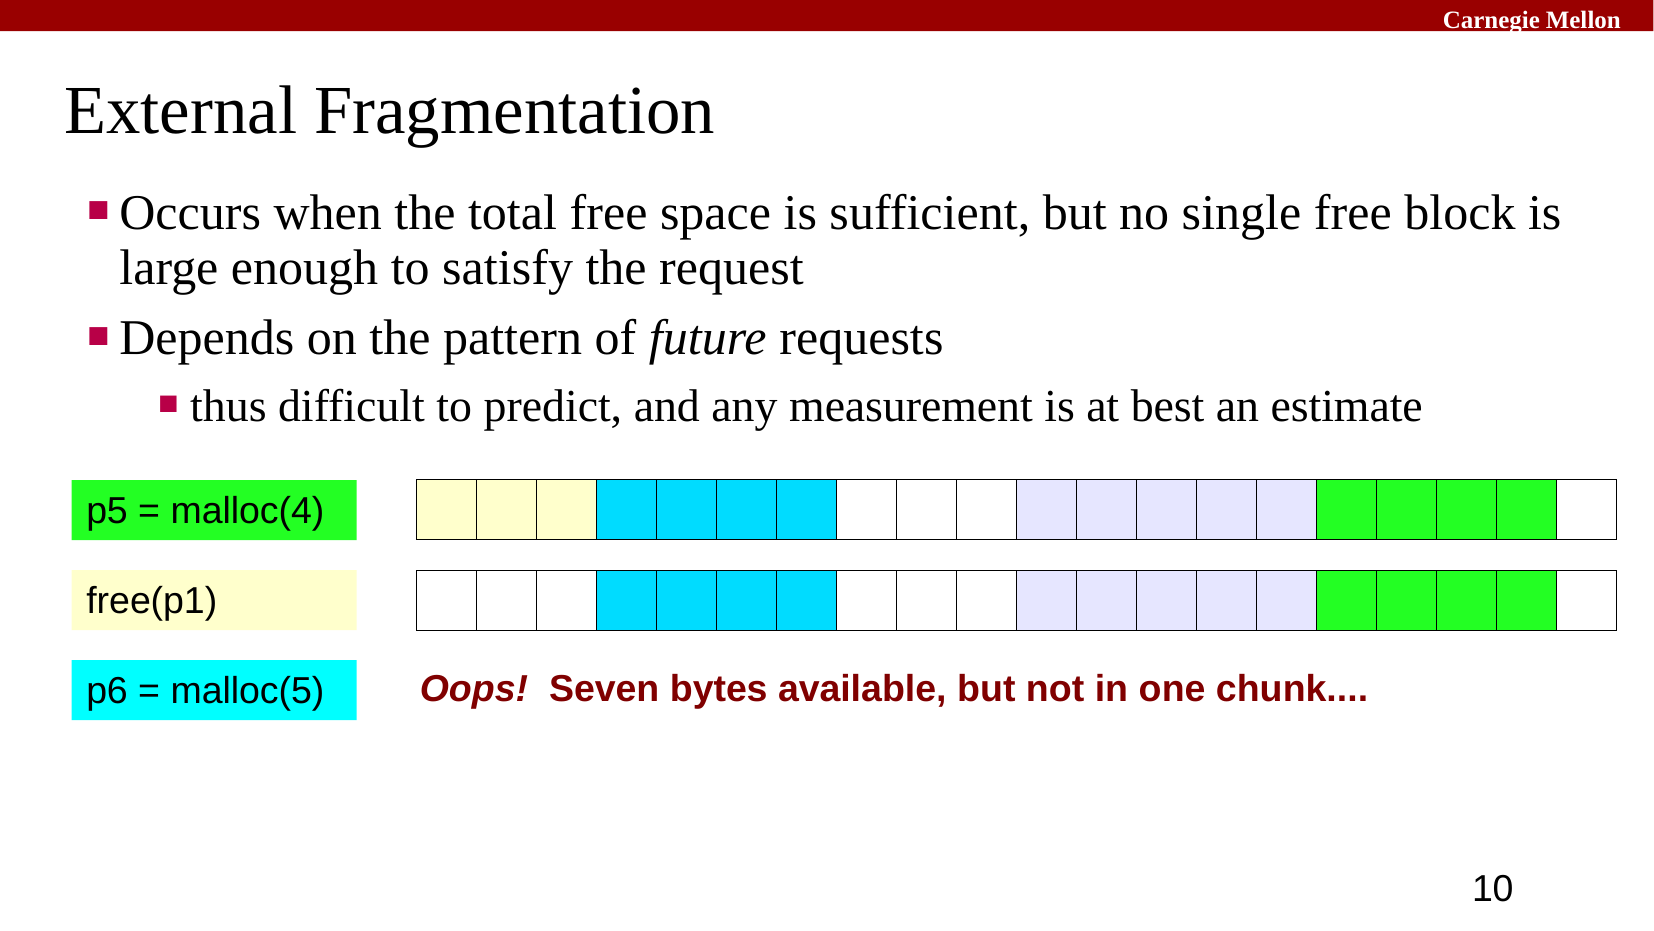

# External Fragmentation
Occurs when the total free space is sufficient, but no single free block is large enough to satisfy the request
Depends on the pattern of future requests
thus difficult to predict, and any measurement is at best an estimate
p5 = malloc(4)
free(p1)
Oops! Seven bytes available, but not in one chunk....
p6 = malloc(5)